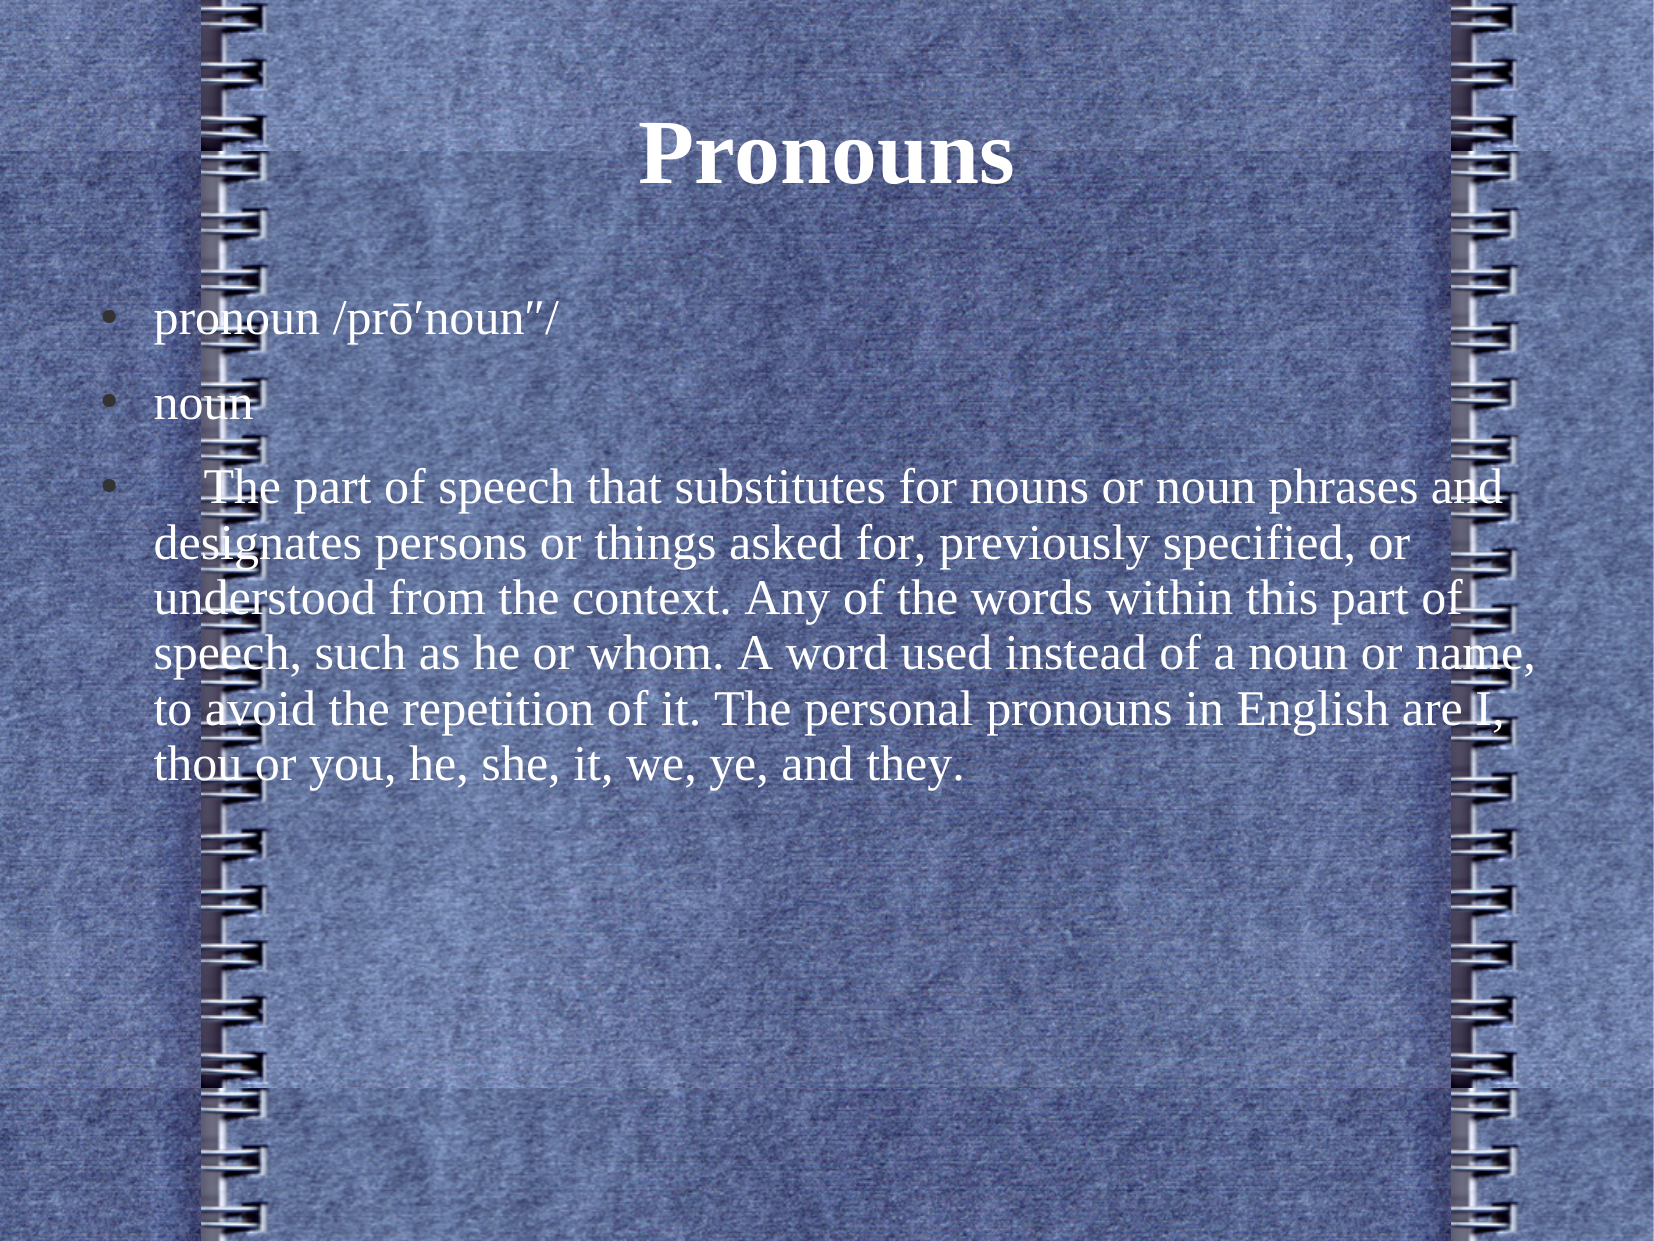

# Pronouns
pronoun /prō′noun″/
noun
 The part of speech that substitutes for nouns or noun phrases and designates persons or things asked for, previously specified, or understood from the context. Any of the words within this part of speech, such as he or whom. A word used instead of a noun or name, to avoid the repetition of it. The personal pronouns in English are I, thou or you, he, she, it, we, ye, and they.